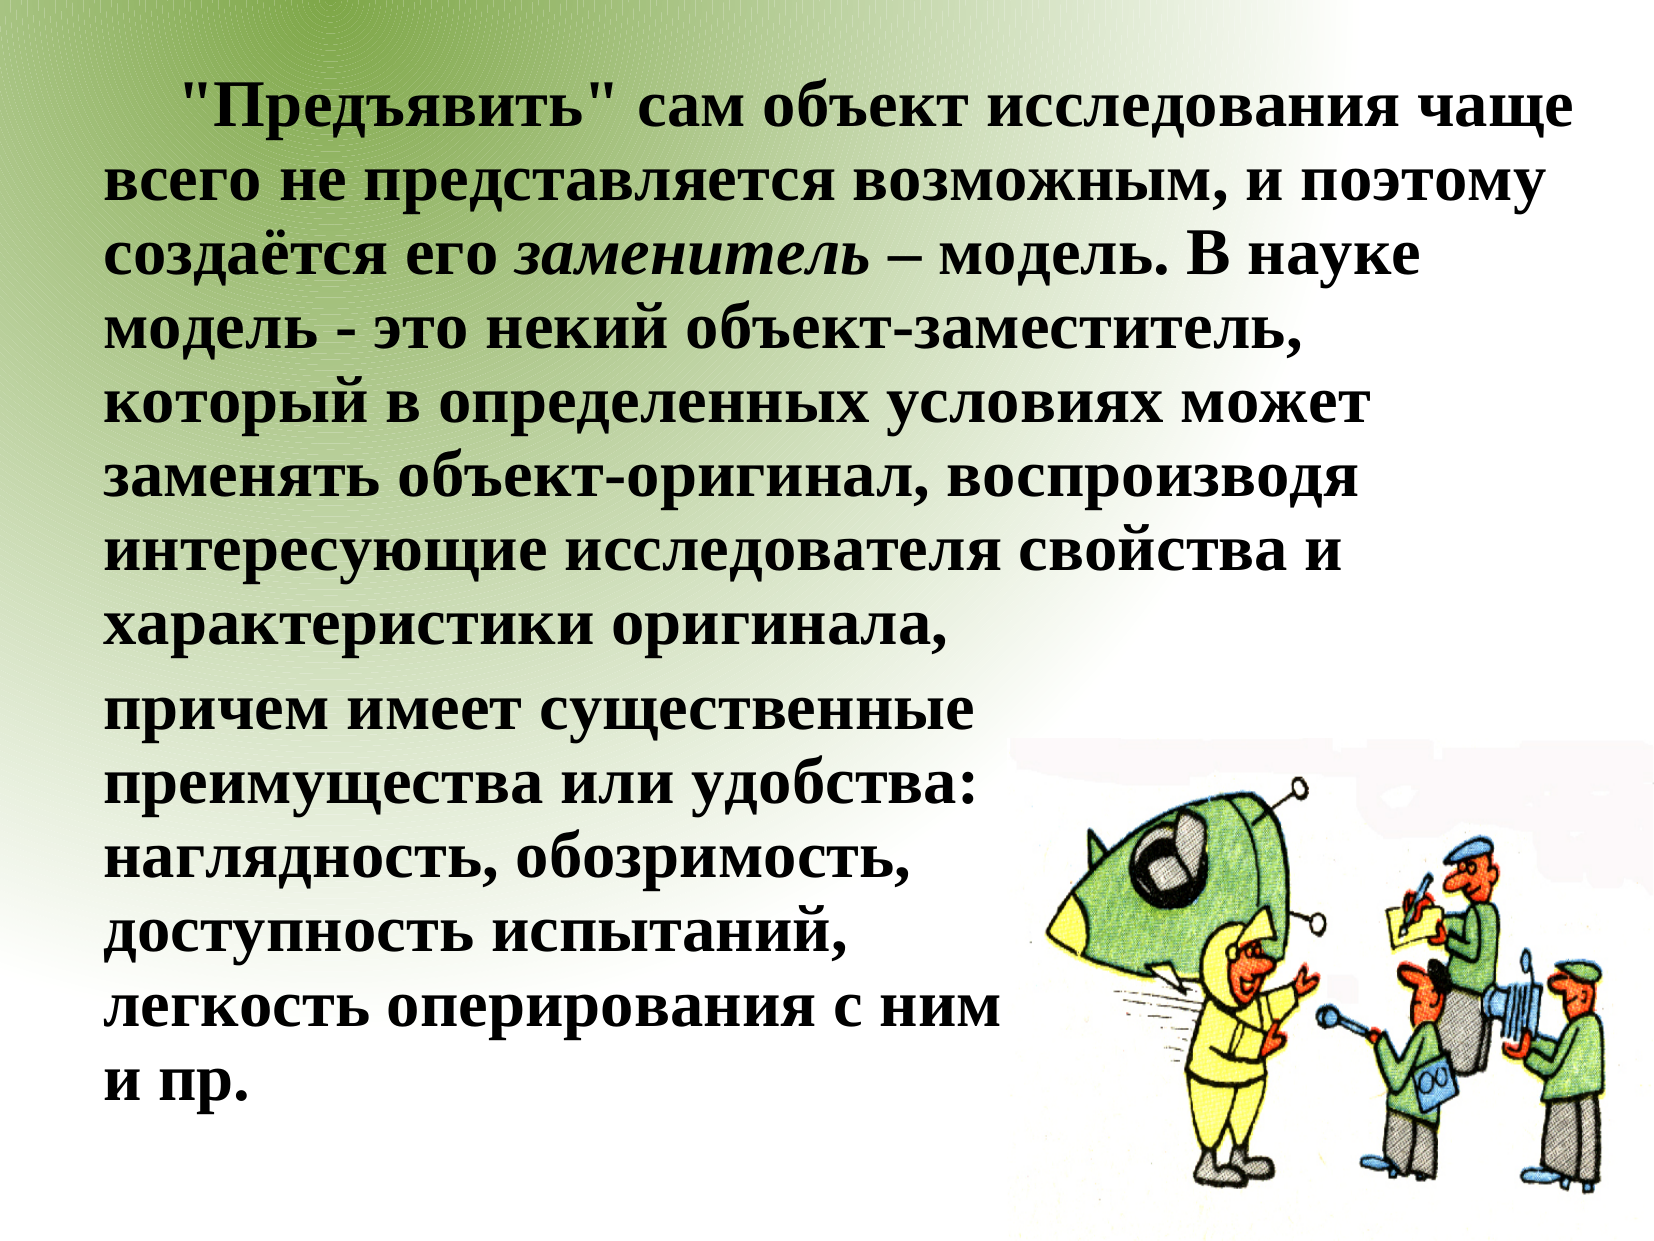

"Предъявить" сам объект исследования чаще всего не представляется возможным, и поэтому создаётся его заменитель – модель. В науке модель - это некий объект-заместитель, который в определенных условиях может заменять объект-оригинал, воспроизводя интересующие исследователя свойства и характеристики оригинала,
причем имеет существенные преимущества или удобства: наглядность, обозримость, доступность испытаний, легкость оперирования с ним и пр.